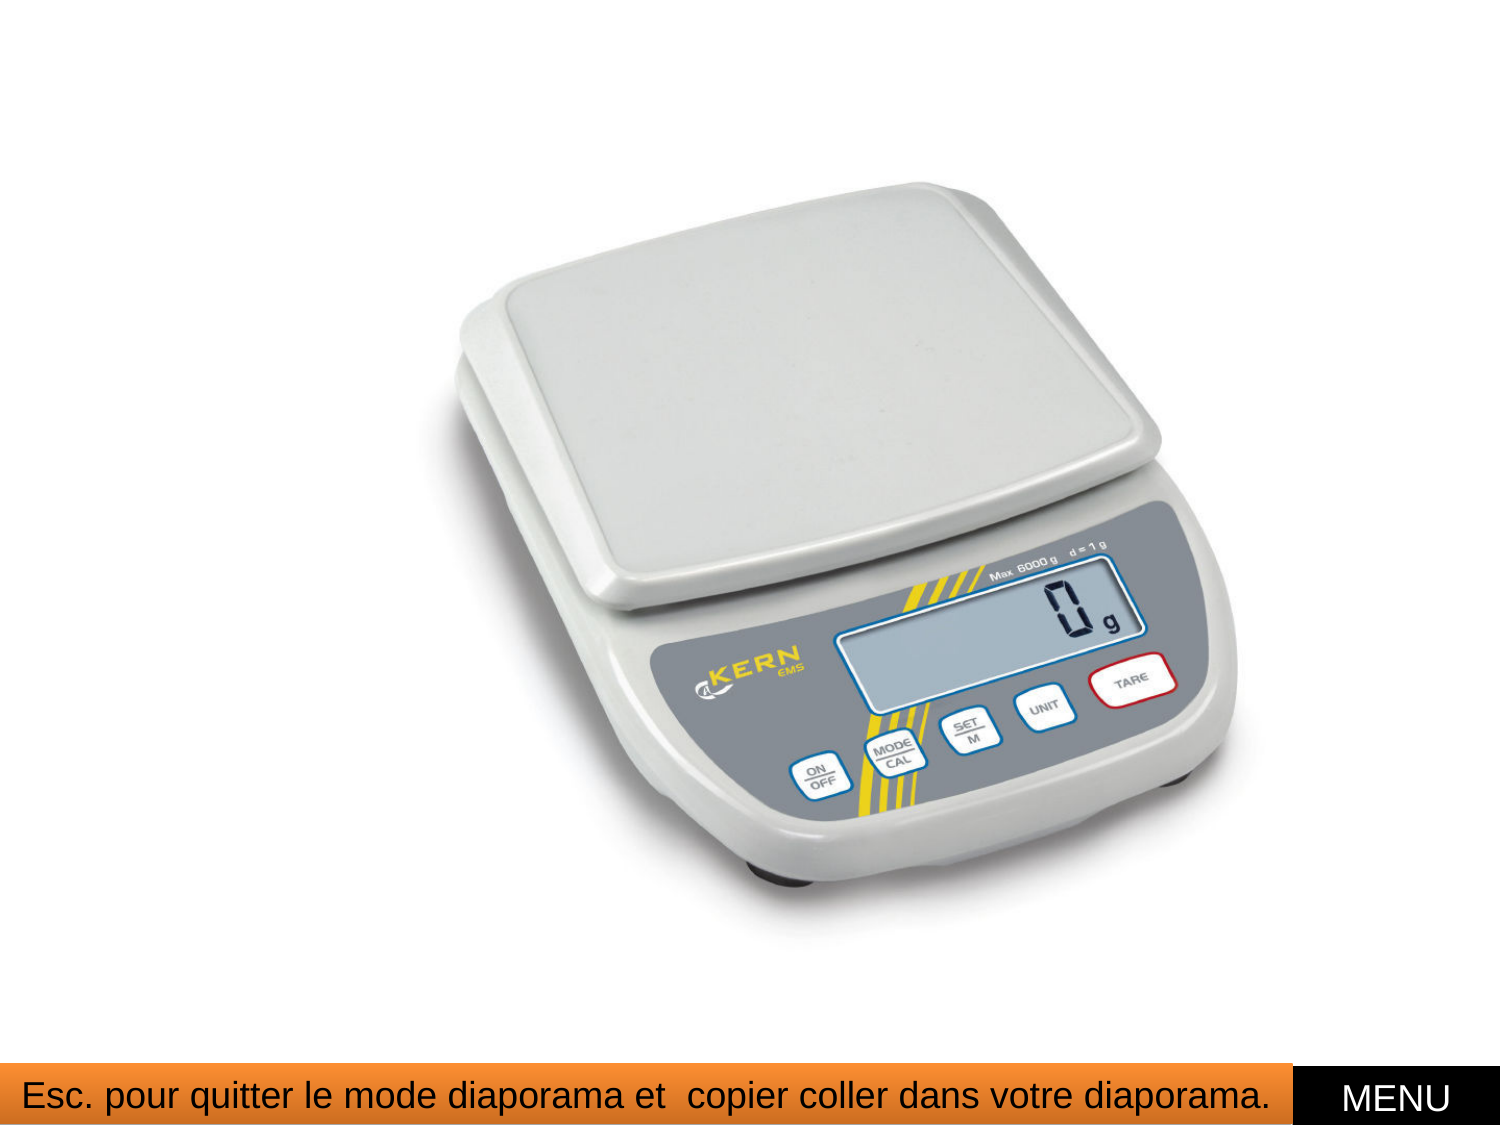

Esc. pour quitter le mode diaporama et copier coller dans votre diaporama.
MENU